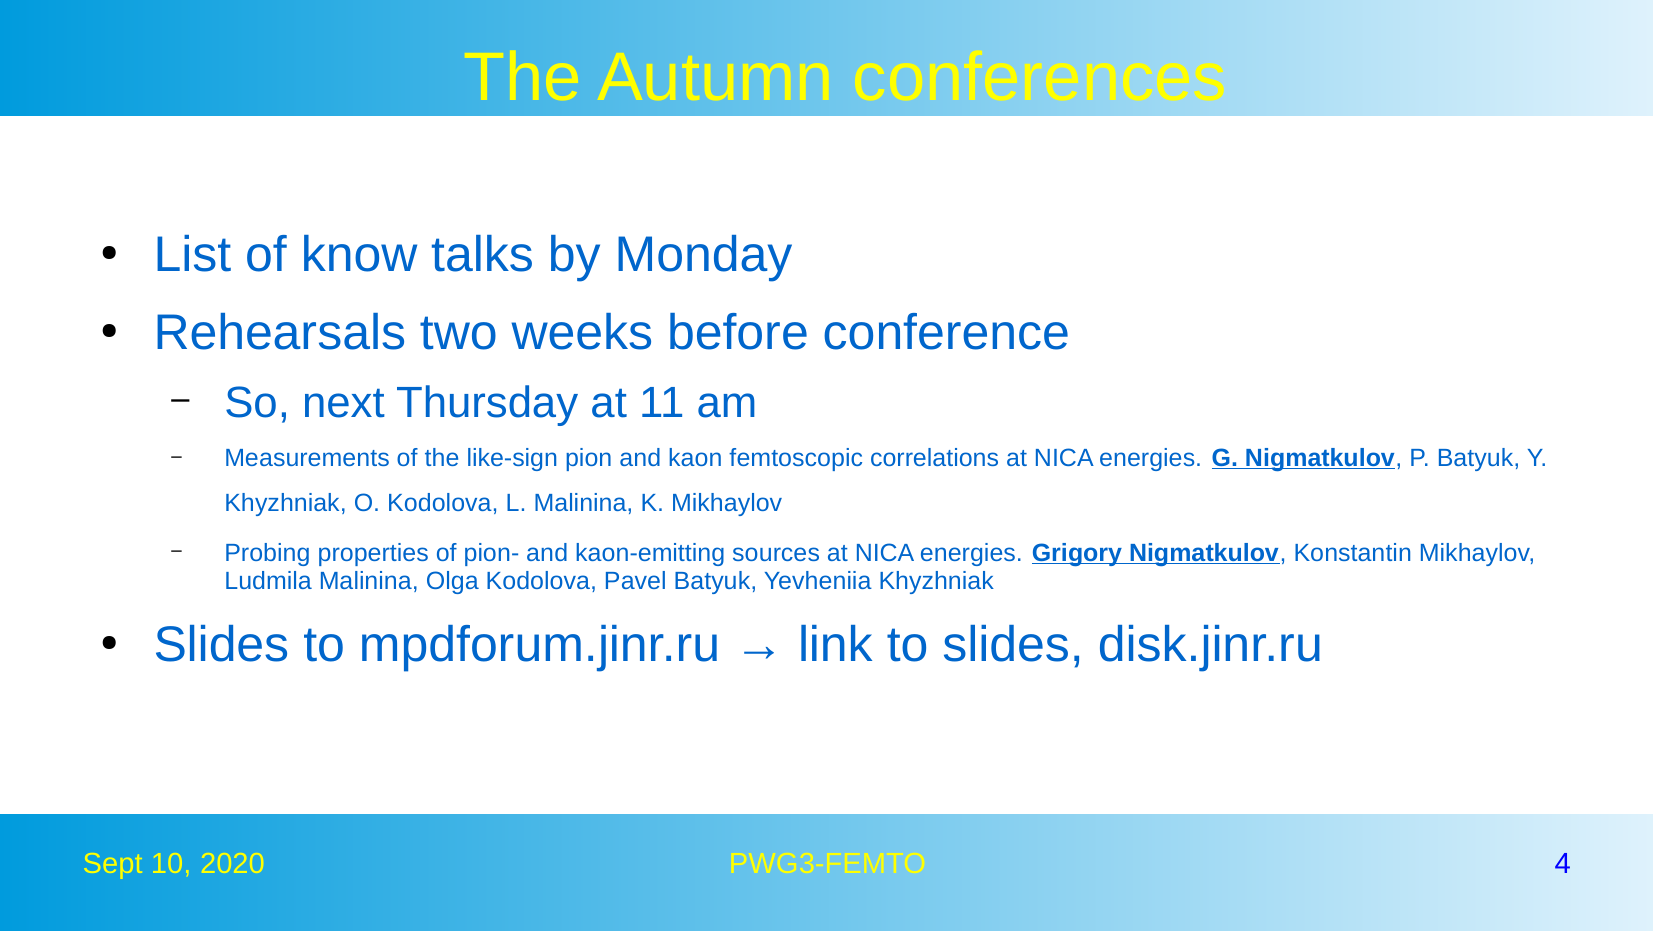

# The Autumn conferences
List of know talks by Monday
Rehearsals two weeks before conference
So, next Thursday at 11 am
Measurements of the like-sign pion and kaon femtoscopic correlations at NICA energies. G. Nigmatkulov, P. Batyuk, Y. Khyzhniak, O. Kodolova, L. Malinina, K. Mikhaylov
Probing properties of pion- and kaon-emitting sources at NICA energies. Grigory Nigmatkulov, Konstantin Mikhaylov, Ludmila Malinina, Olga Kodolova, Pavel Batyuk, Yevheniia Khyzhniak
Slides to mpdforum.jinr.ru → link to slides, disk.jinr.ru
Sept 10, 2020
PWG3-FEMTO
4